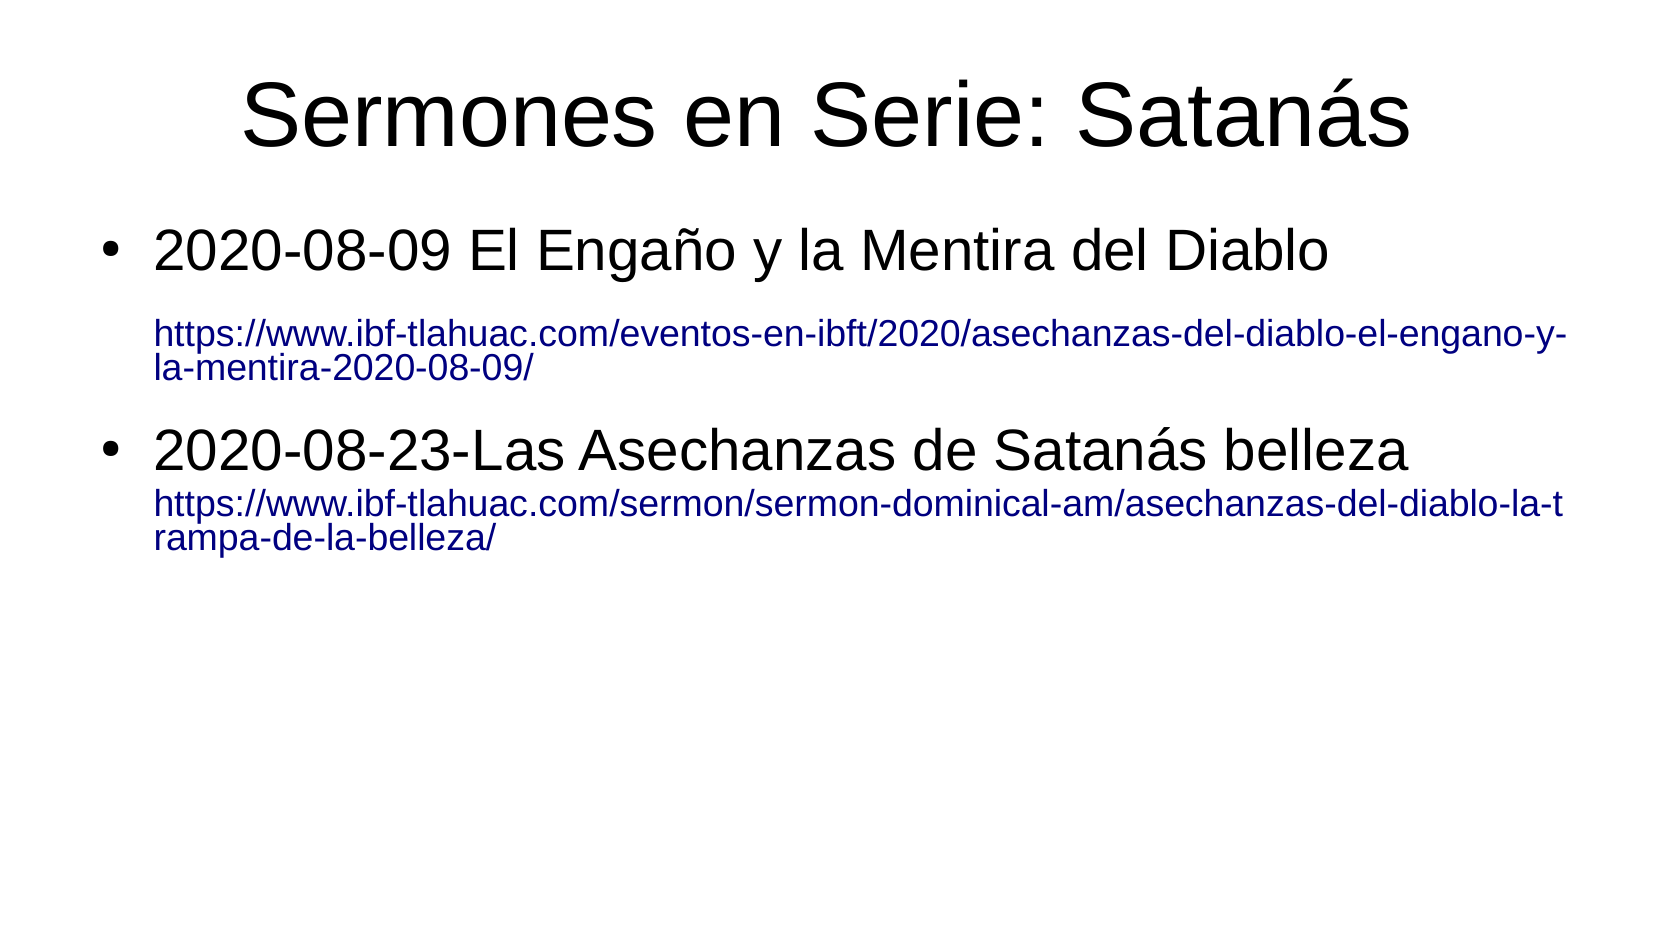

# Sermones en Serie: Satanás
2020-08-09 El Engaño y la Mentira del Diablo
https://www.ibf-tlahuac.com/eventos-en-ibft/2020/asechanzas-del-diablo-el-engano-y-la-mentira-2020-08-09/
2020-08-23-Las Asechanzas de Satanás belleza
https://www.ibf-tlahuac.com/sermon/sermon-dominical-am/asechanzas-del-diablo-la-trampa-de-la-belleza/